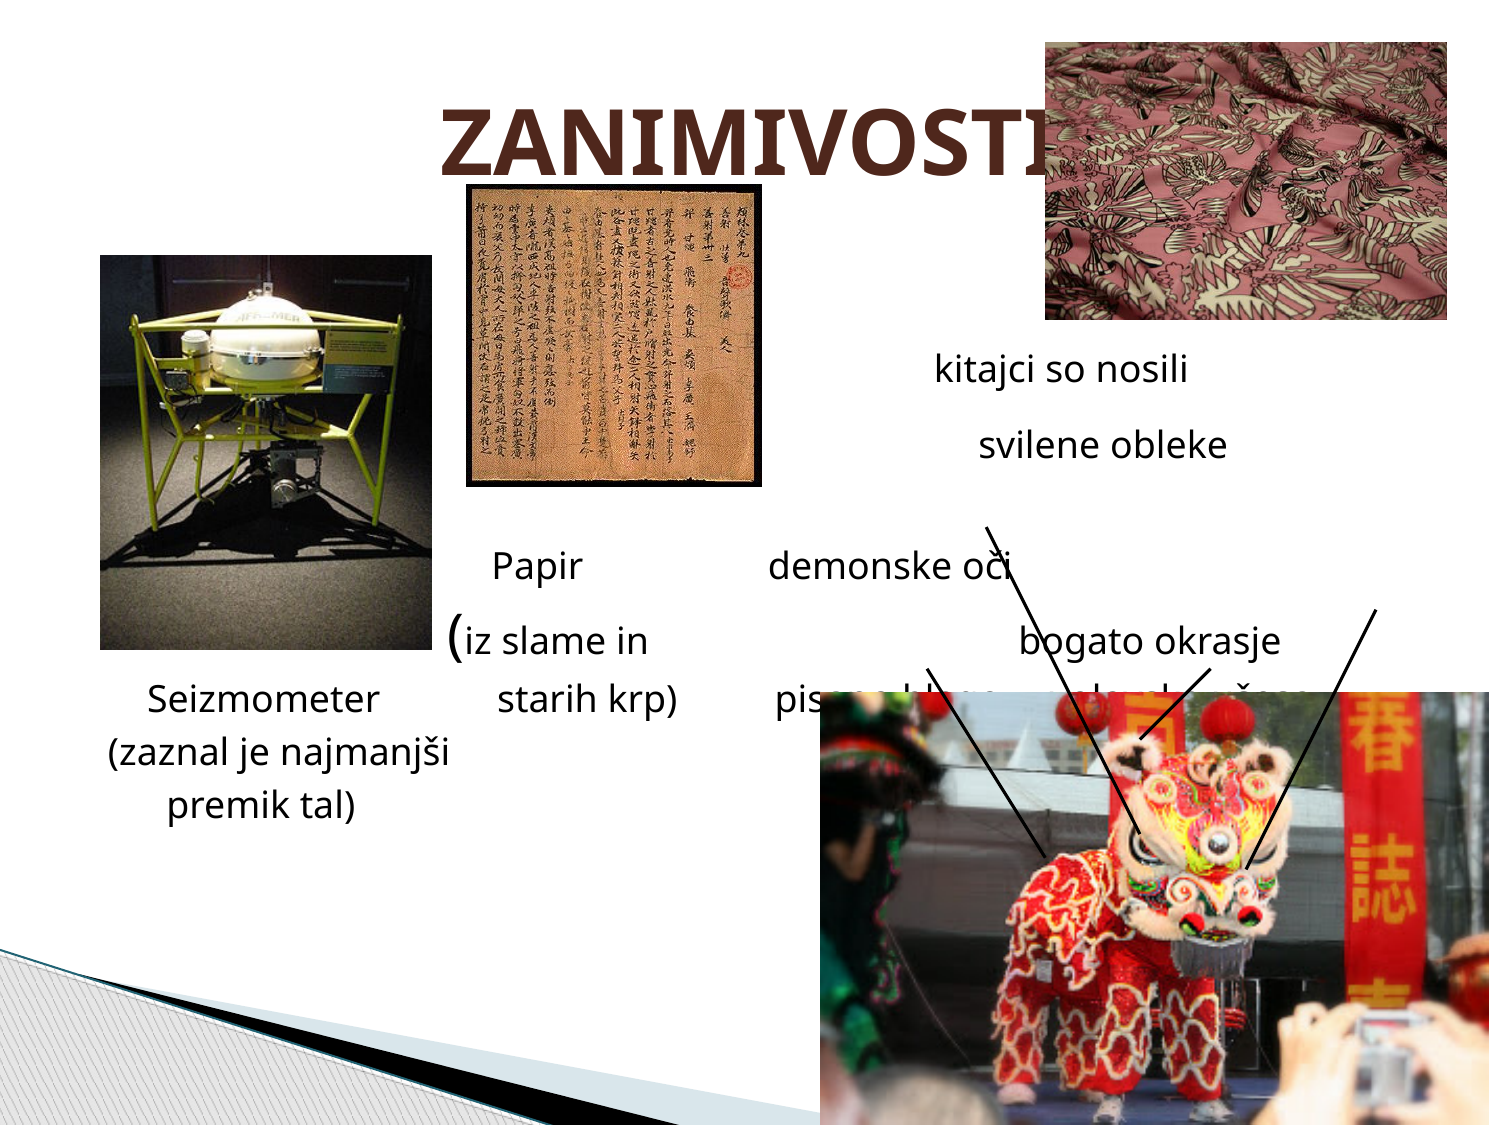

ZANIMIVOSTI
# kitajci so nosili
 svilene obleke
 Papir demonske oči
 (iz slame in bogato okrasje
 Seizmometer starih krp) pisano blago volovska ušesa
(zaznal je najmanjši
 premik tal)